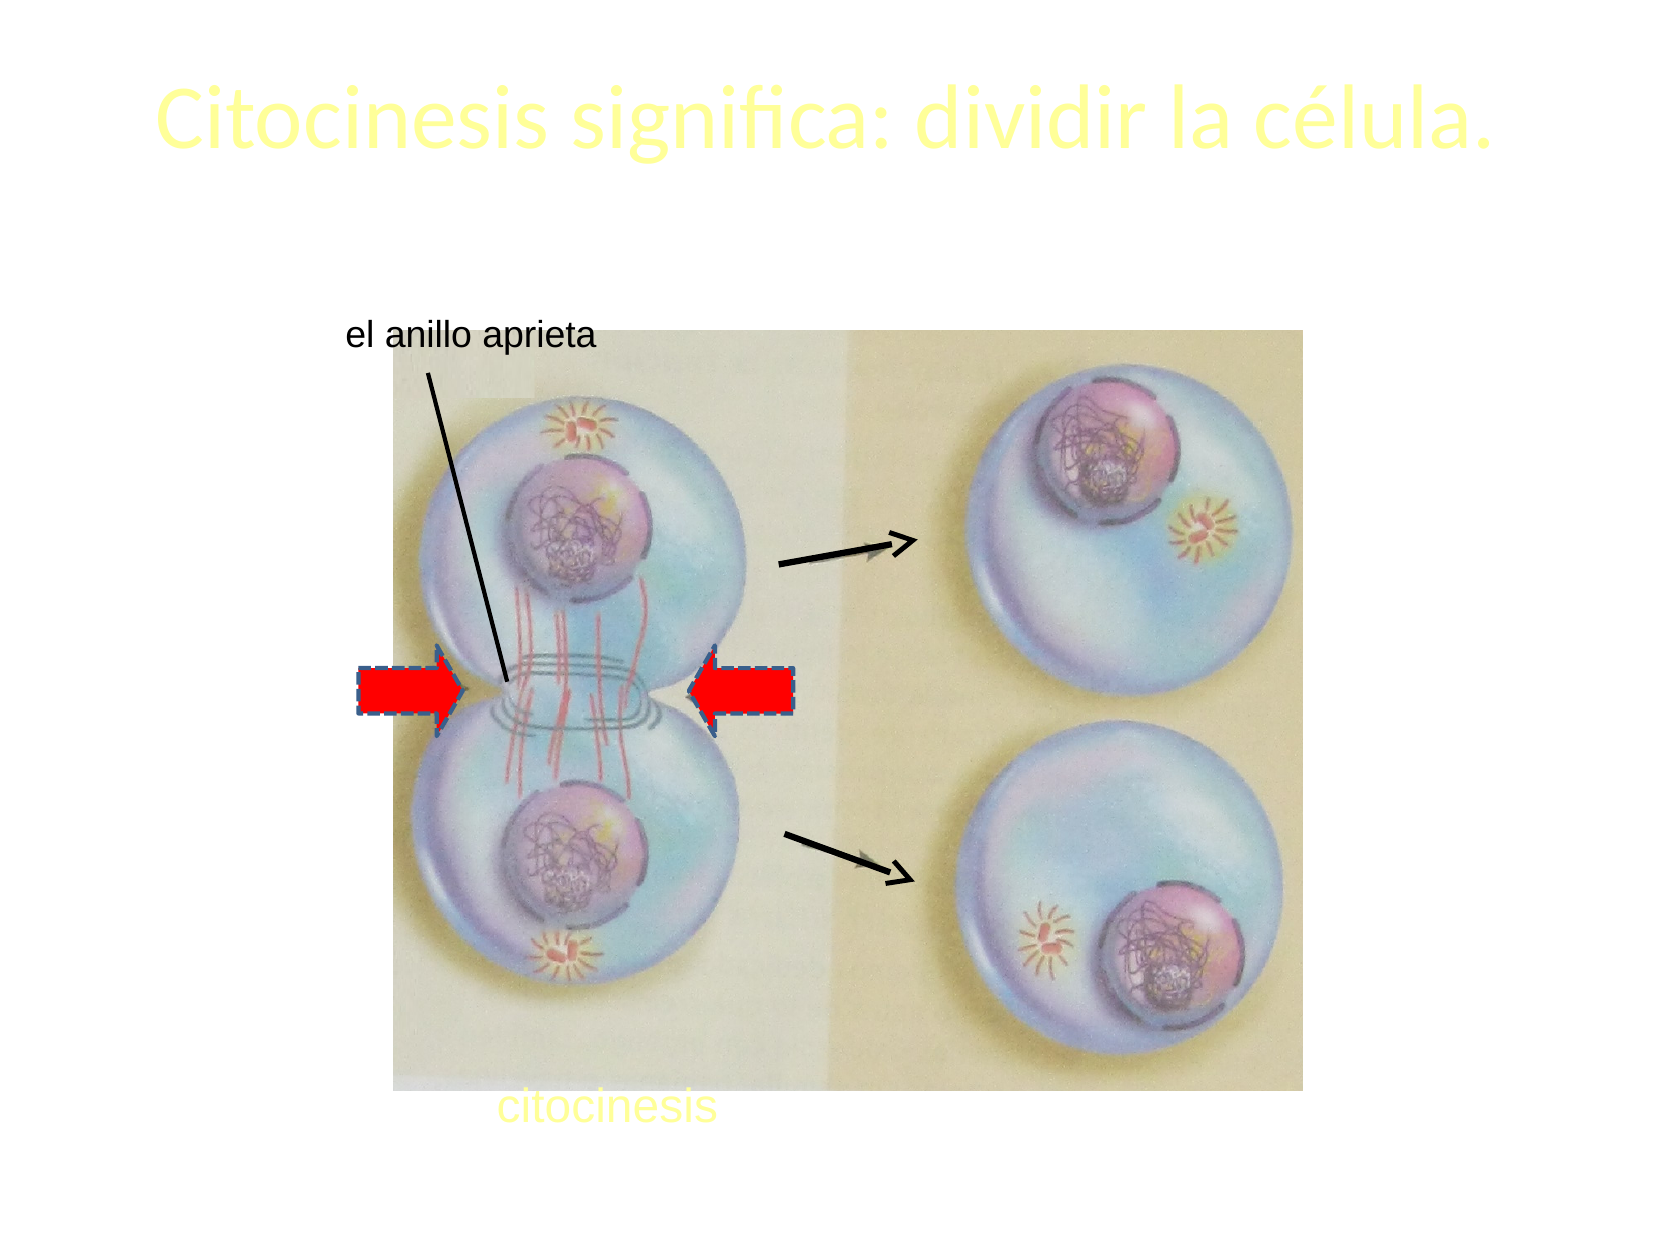

# Citocinesis significa: dividir la célula.
el anillo aprieta
citocinesis